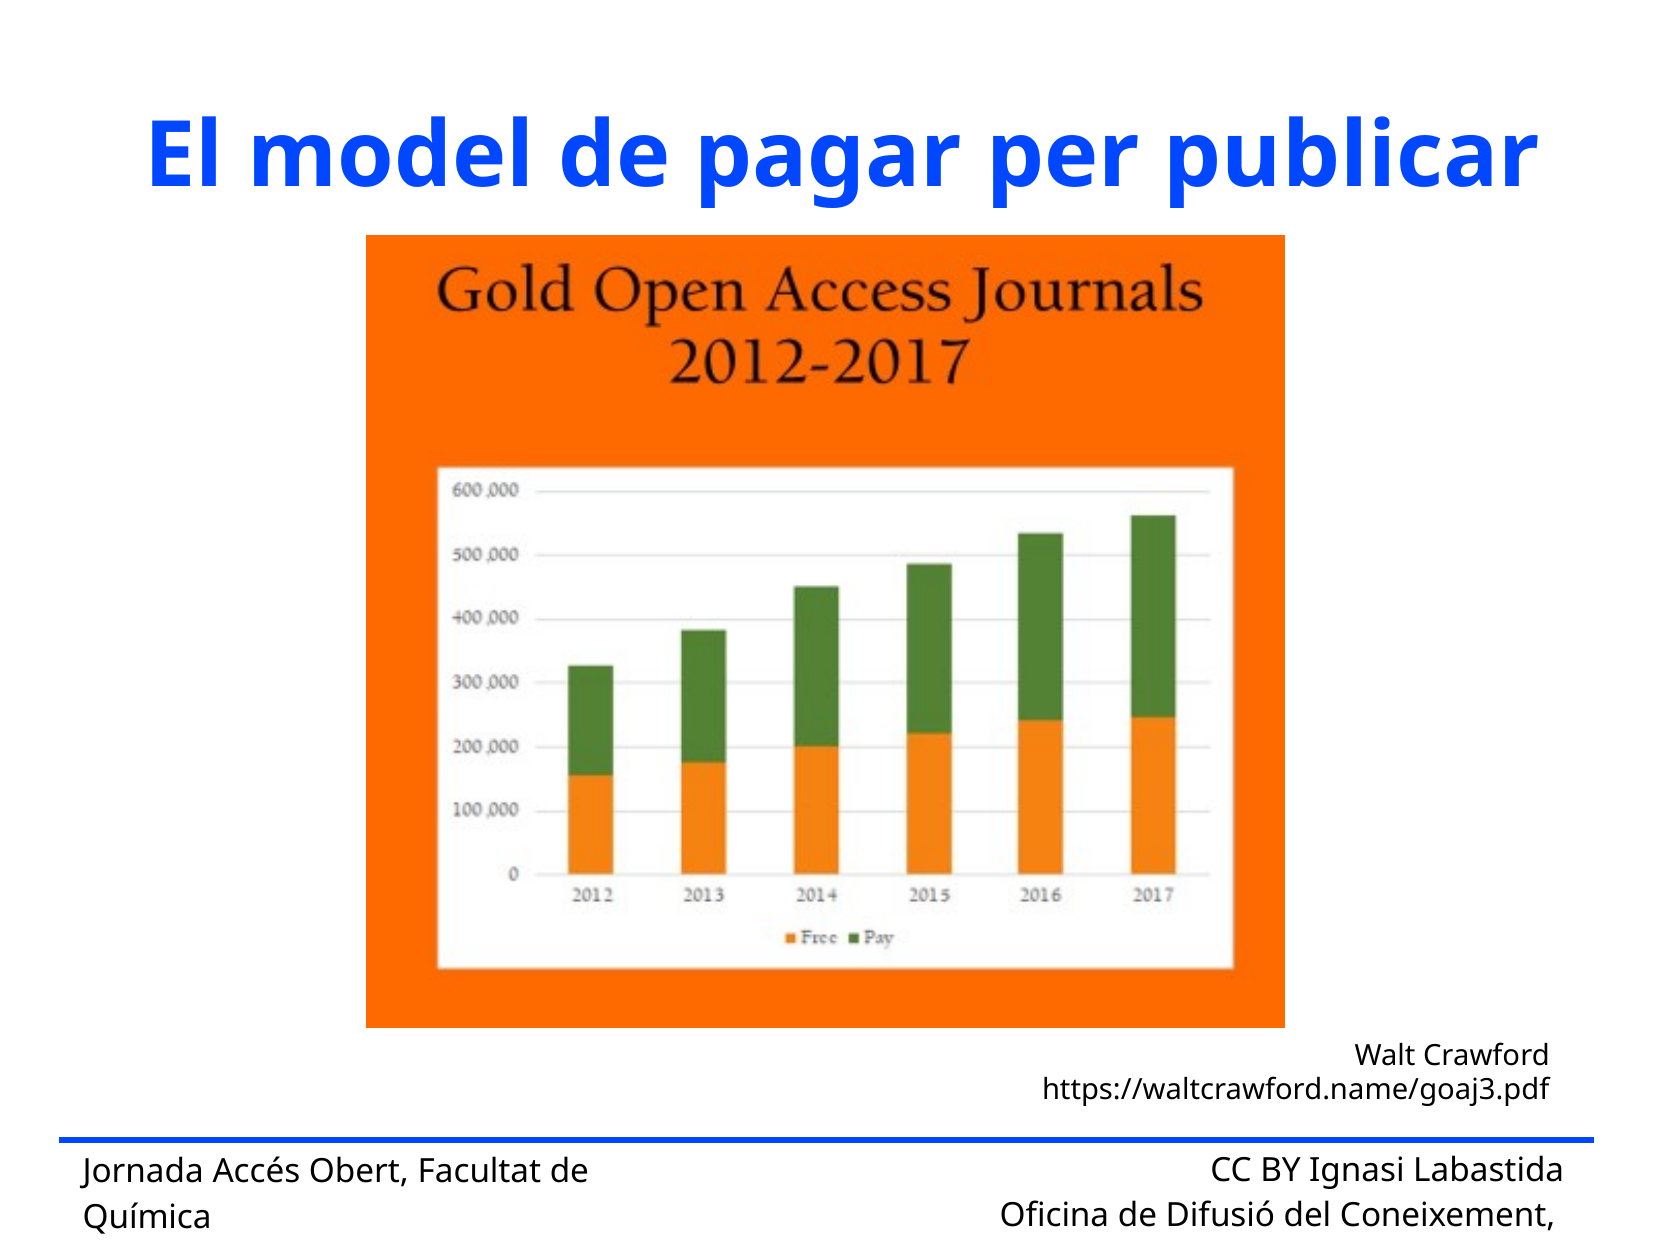

# El model de pagar per publicar
Walt Crawford
https://waltcrawford.name/goaj3.pdf